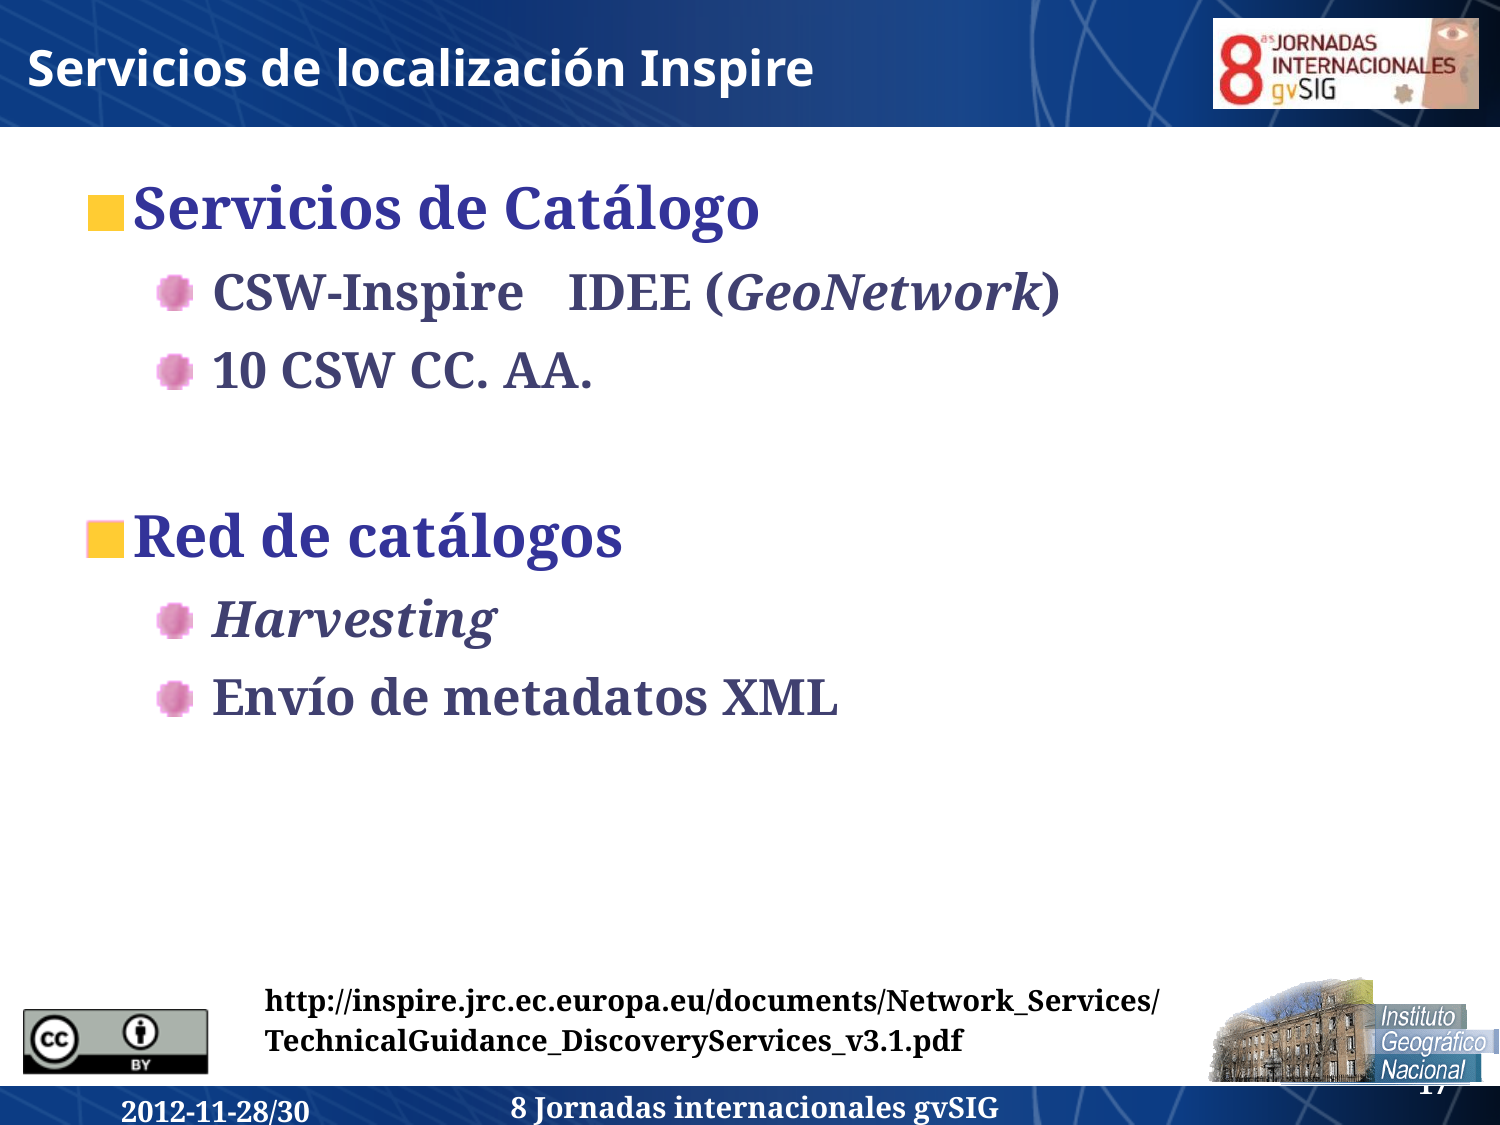

# Servicios de localización Inspire
Servicios de Catálogo
 CSW-Inspire	IDEE (GeoNetwork)
 10 CSW CC. AA.
Red de catálogos
 Harvesting
 Envío de metadatos XML
http://inspire.jrc.ec.europa.eu/documents/Network_Services/TechnicalGuidance_DiscoveryServices_v3.1.pdf